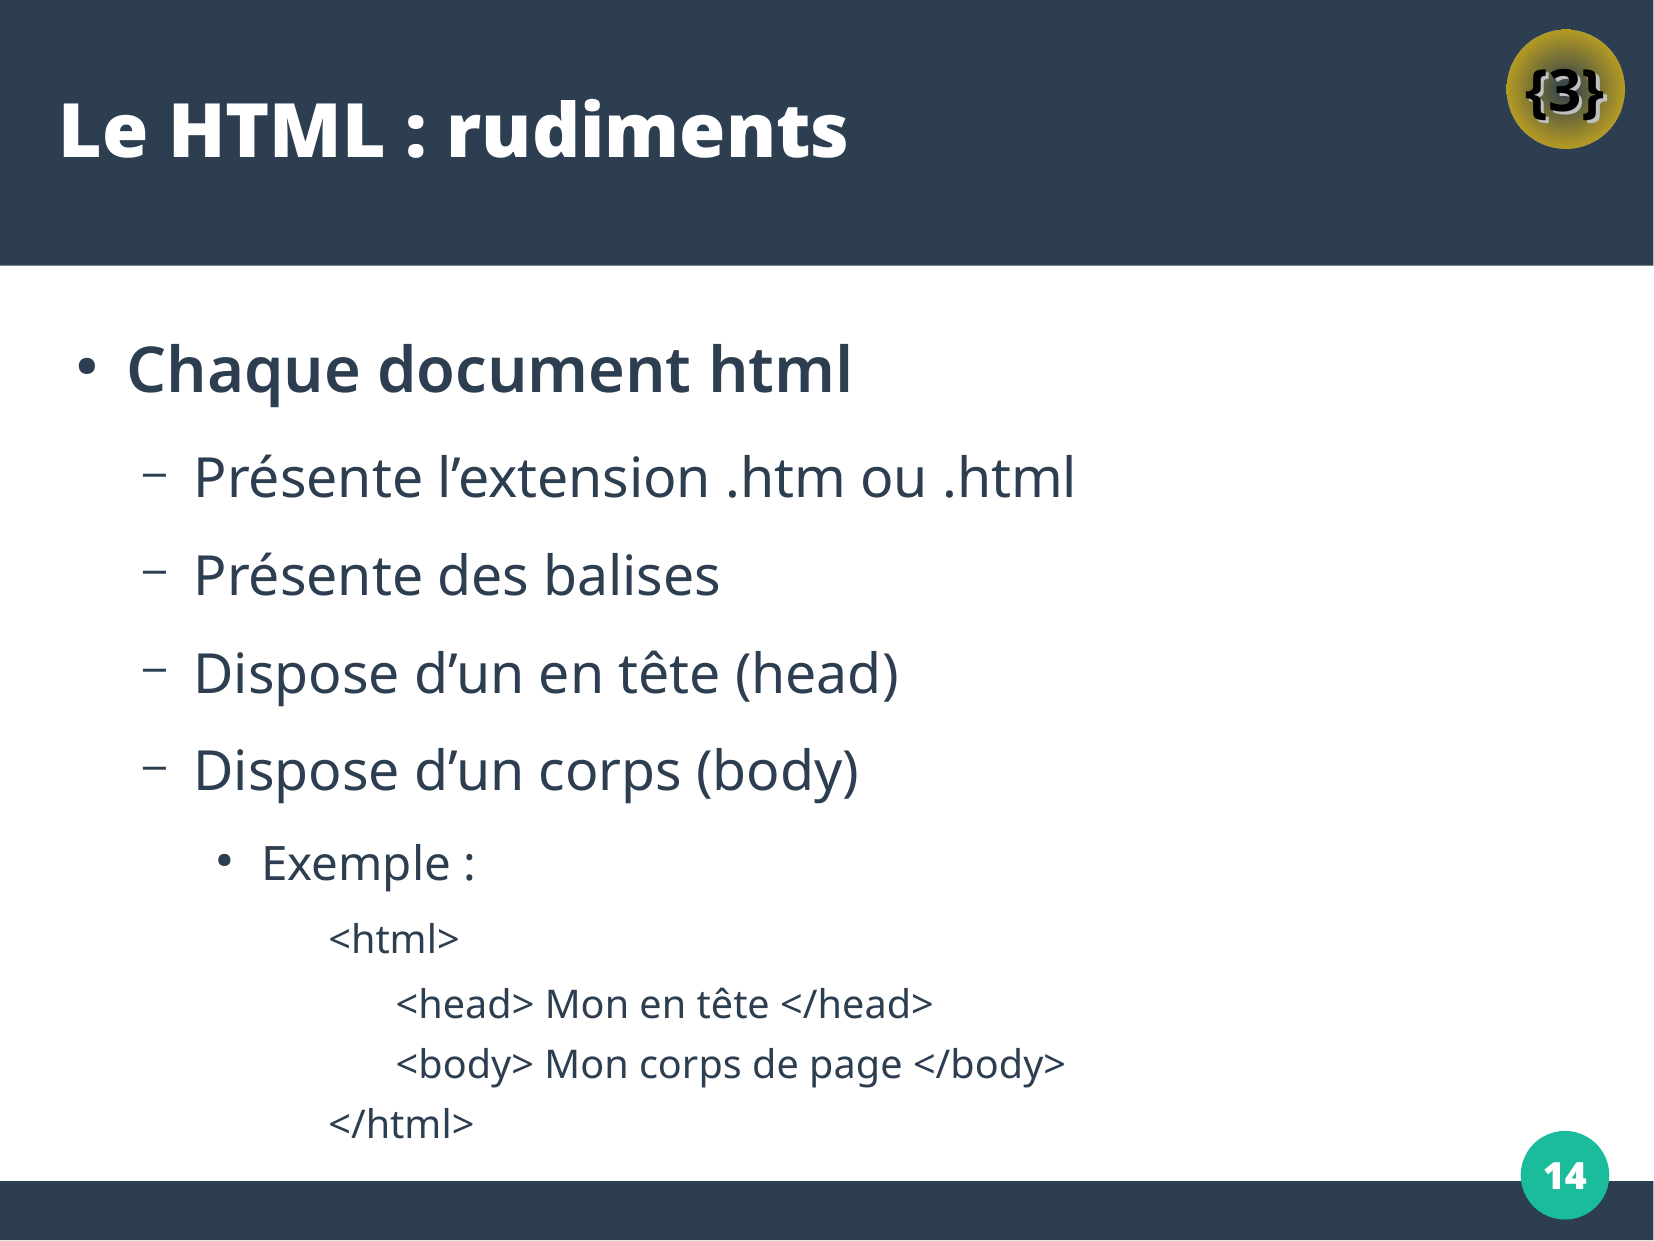

{3}
# Le HTML : rudiments
Chaque document html
Présente l’extension .htm ou .html
Présente des balises
Dispose d’un en tête (head)
Dispose d’un corps (body)
Exemple :
<html>
<head> Mon en tête </head>
<body> Mon corps de page </body>
</html>
14